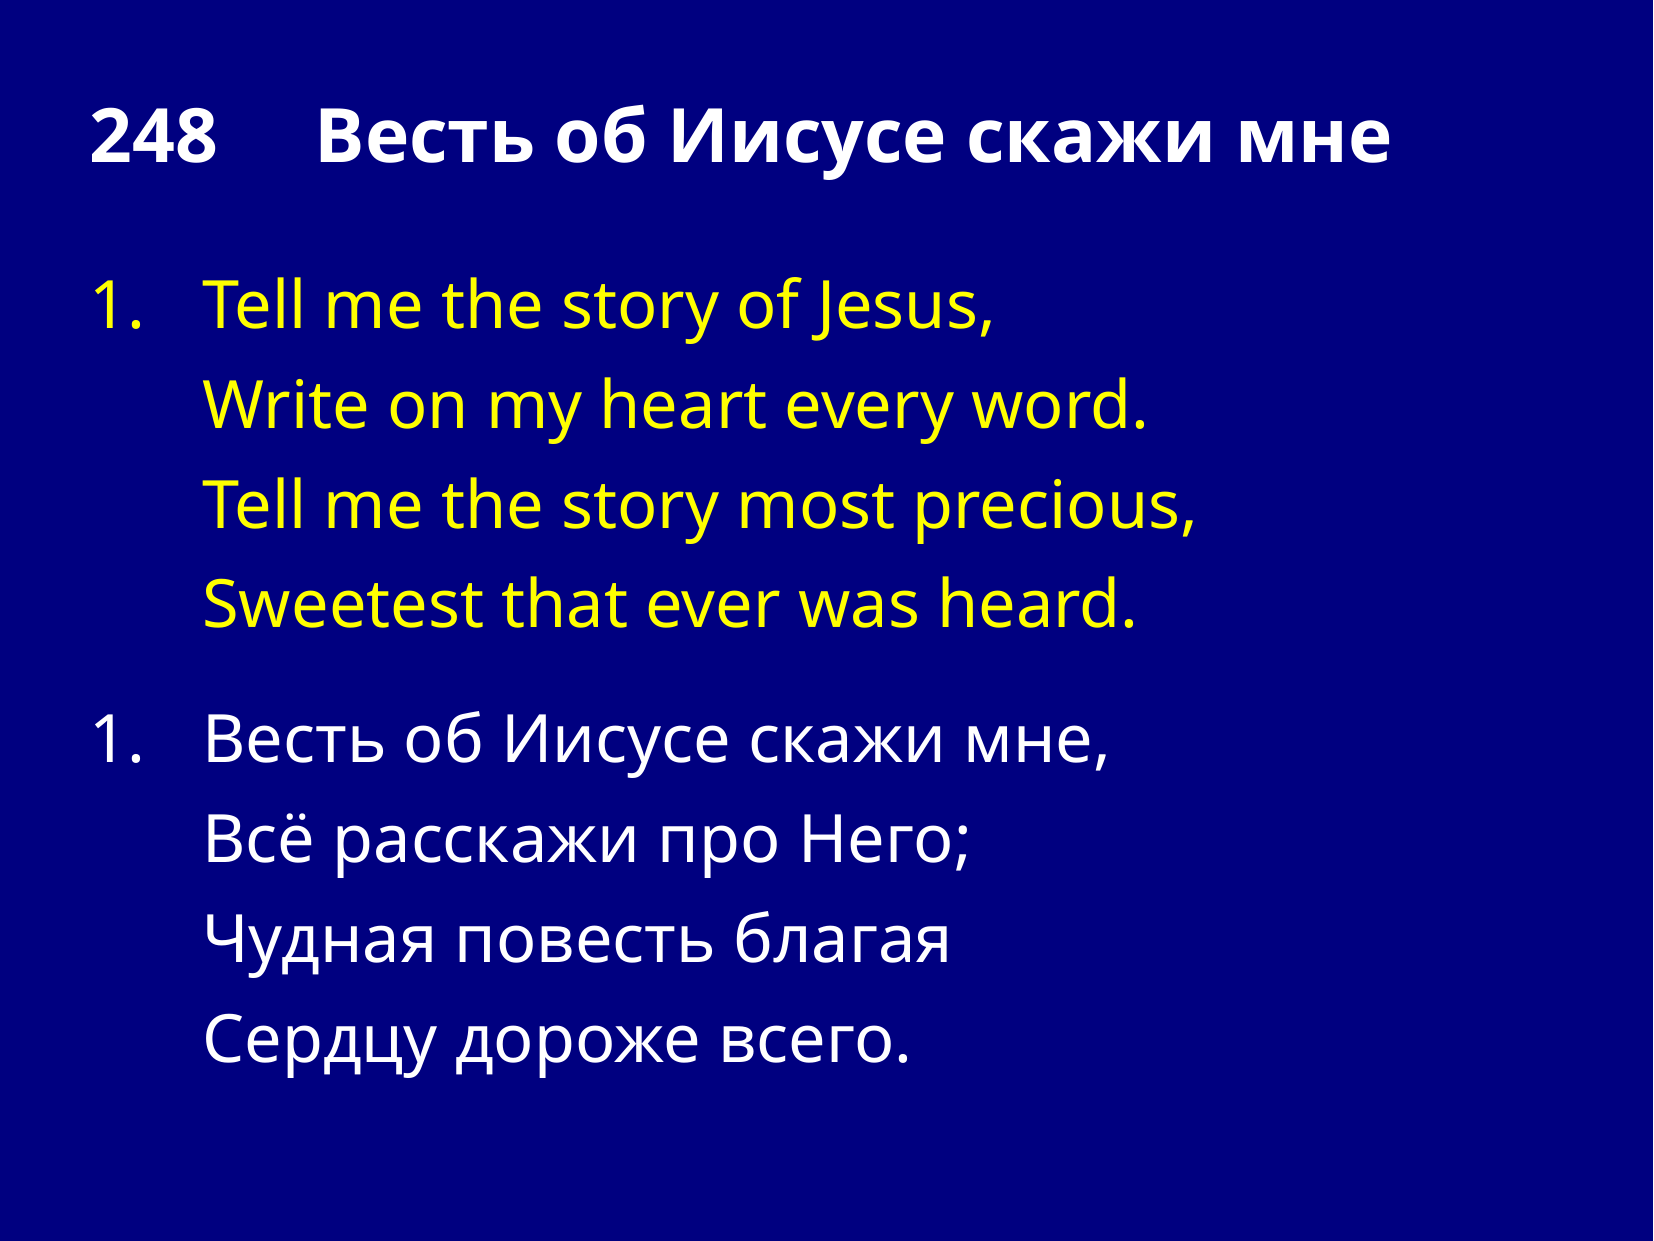

248	Весть об Иисусе скажи мне
1.	Tell me the story of Jesus,
	Write on my heart every word.
	Tell me the story most precious,
	Sweetest that ever was heard.
1.	Весть об Иисусе скажи мне,
	Всё расскажи про Него;
	Чудная повесть благая
	Сердцу дороже всего.